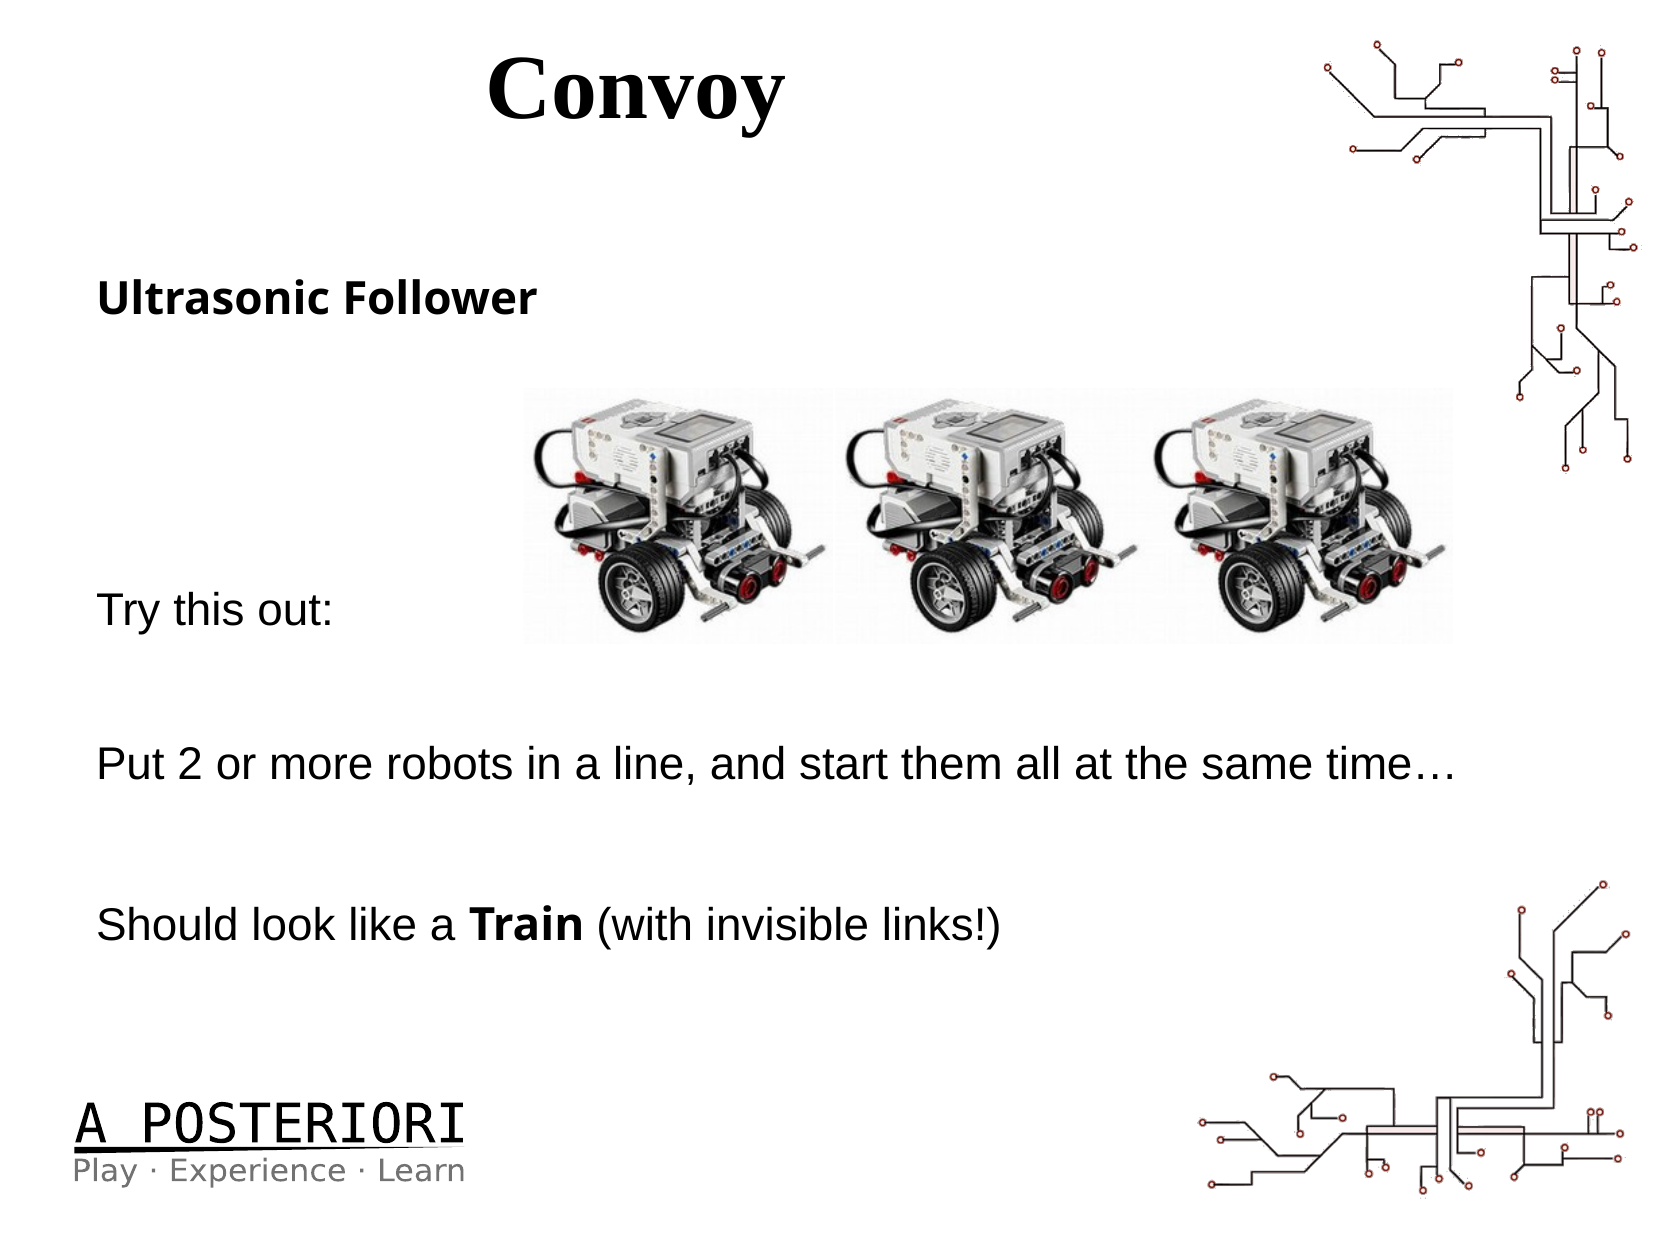

# Convoy
Ultrasonic Follower
Try this out:
Put 2 or more robots in a line, and start them all at the same time…
Should look like a Train (with invisible links!)